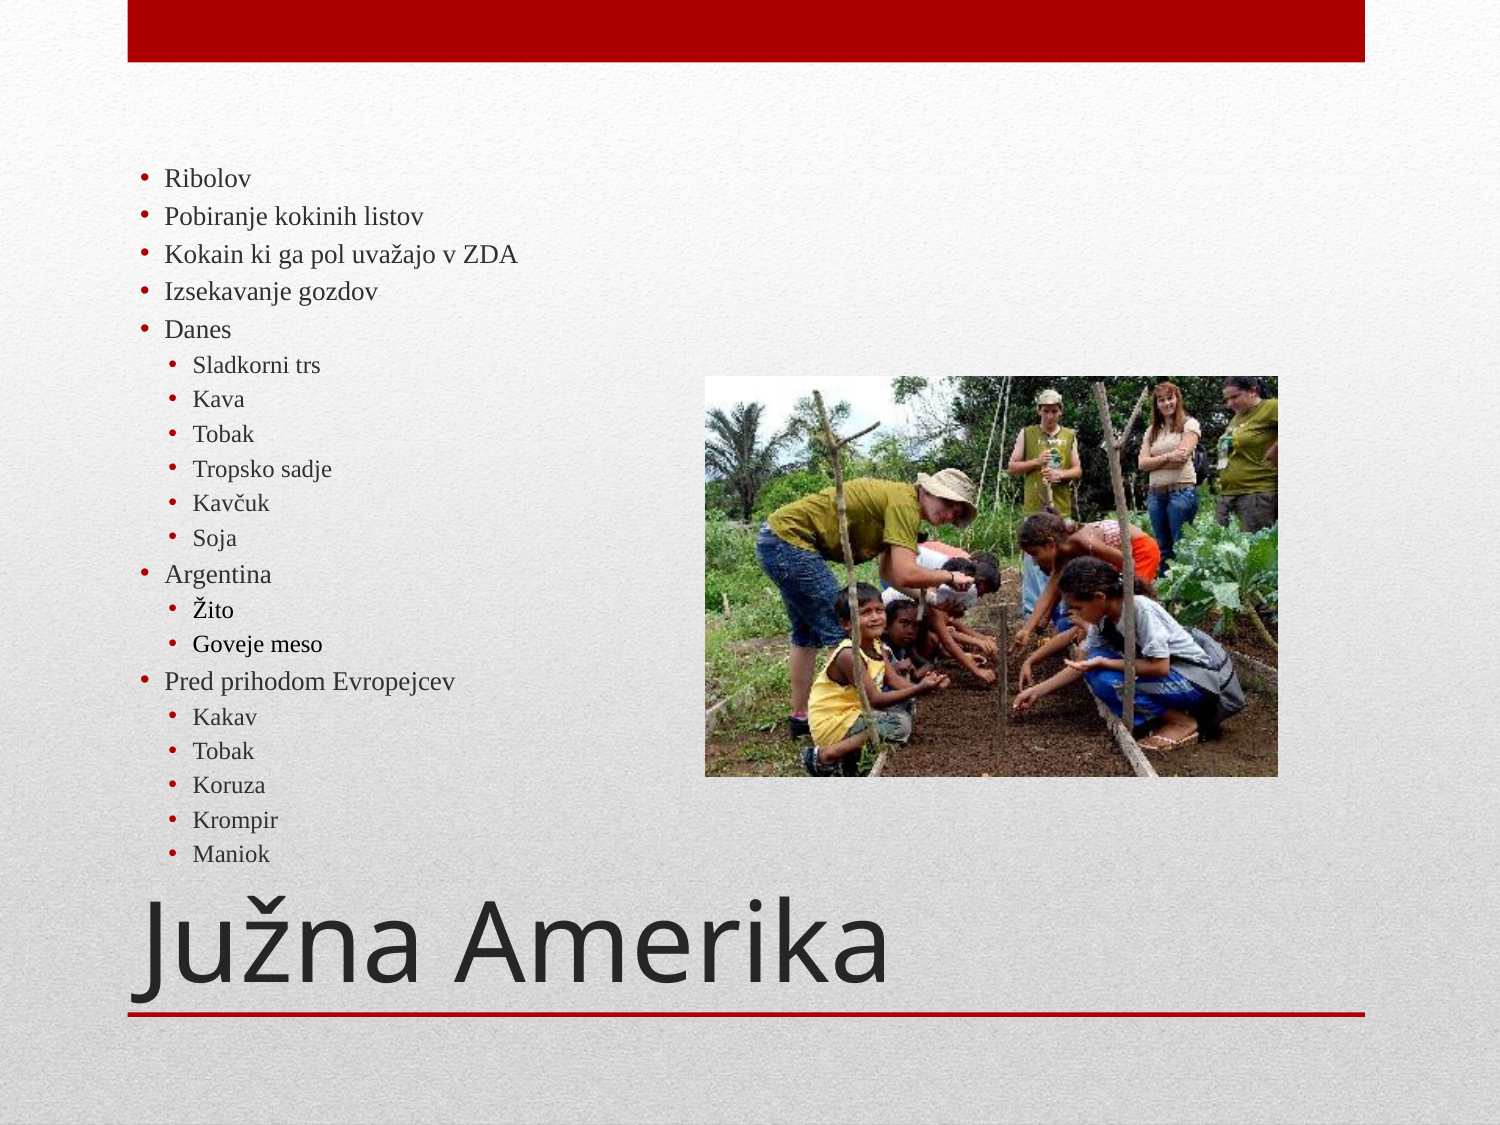

Ribolov
Pobiranje kokinih listov
Kokain ki ga pol uvažajo v ZDA
Izsekavanje gozdov
Danes
Sladkorni trs
Kava
Tobak
Tropsko sadje
Kavčuk
Soja
Argentina
Žito
Goveje meso
Pred prihodom Evropejcev
Kakav
Tobak
Koruza
Krompir
Maniok
# Južna Amerika